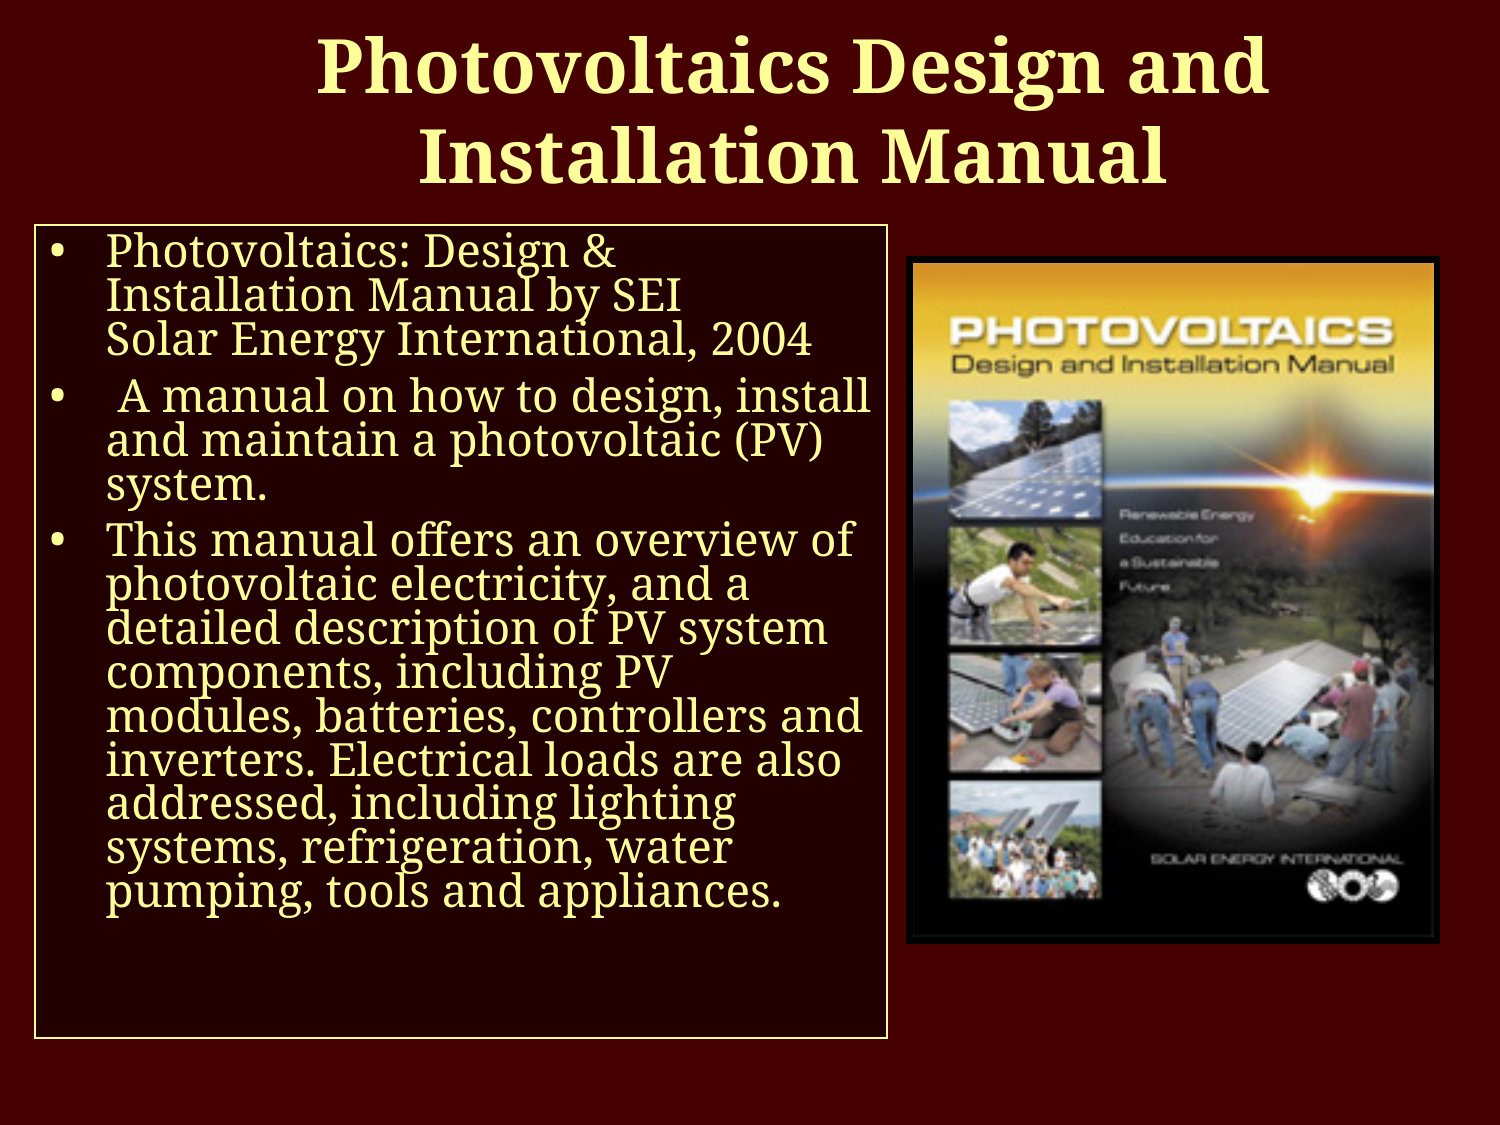

# Photovoltaics Design and Installation Manual
Photovoltaics: Design & Installation Manual by SEI
Solar Energy International, 2004
 A manual on how to design, install and maintain a photovoltaic (PV) system.
This manual offers an overview of photovoltaic electricity, and a detailed description of PV system components, including PV modules, batteries, controllers and inverters. Electrical loads are also addressed, including lighting systems, refrigeration, water pumping, tools and appliances.
Engineering Photovoltaic Systems
41